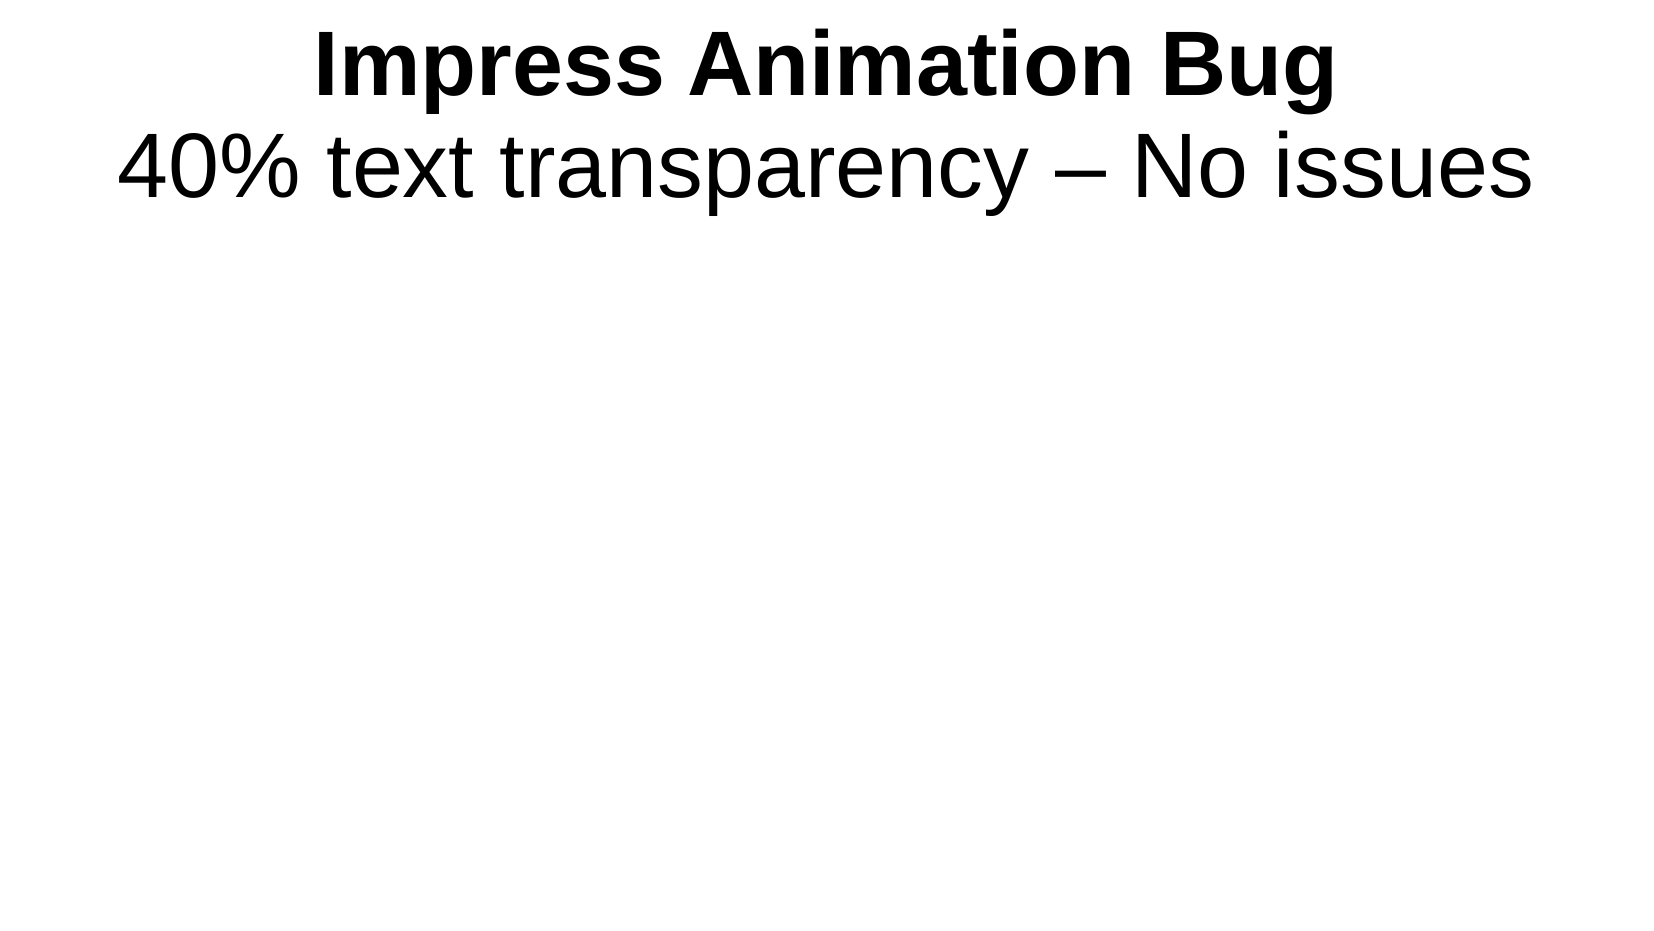

# Impress Animation Bug 40% text transparency – No issues
Line one
Line two
Line three